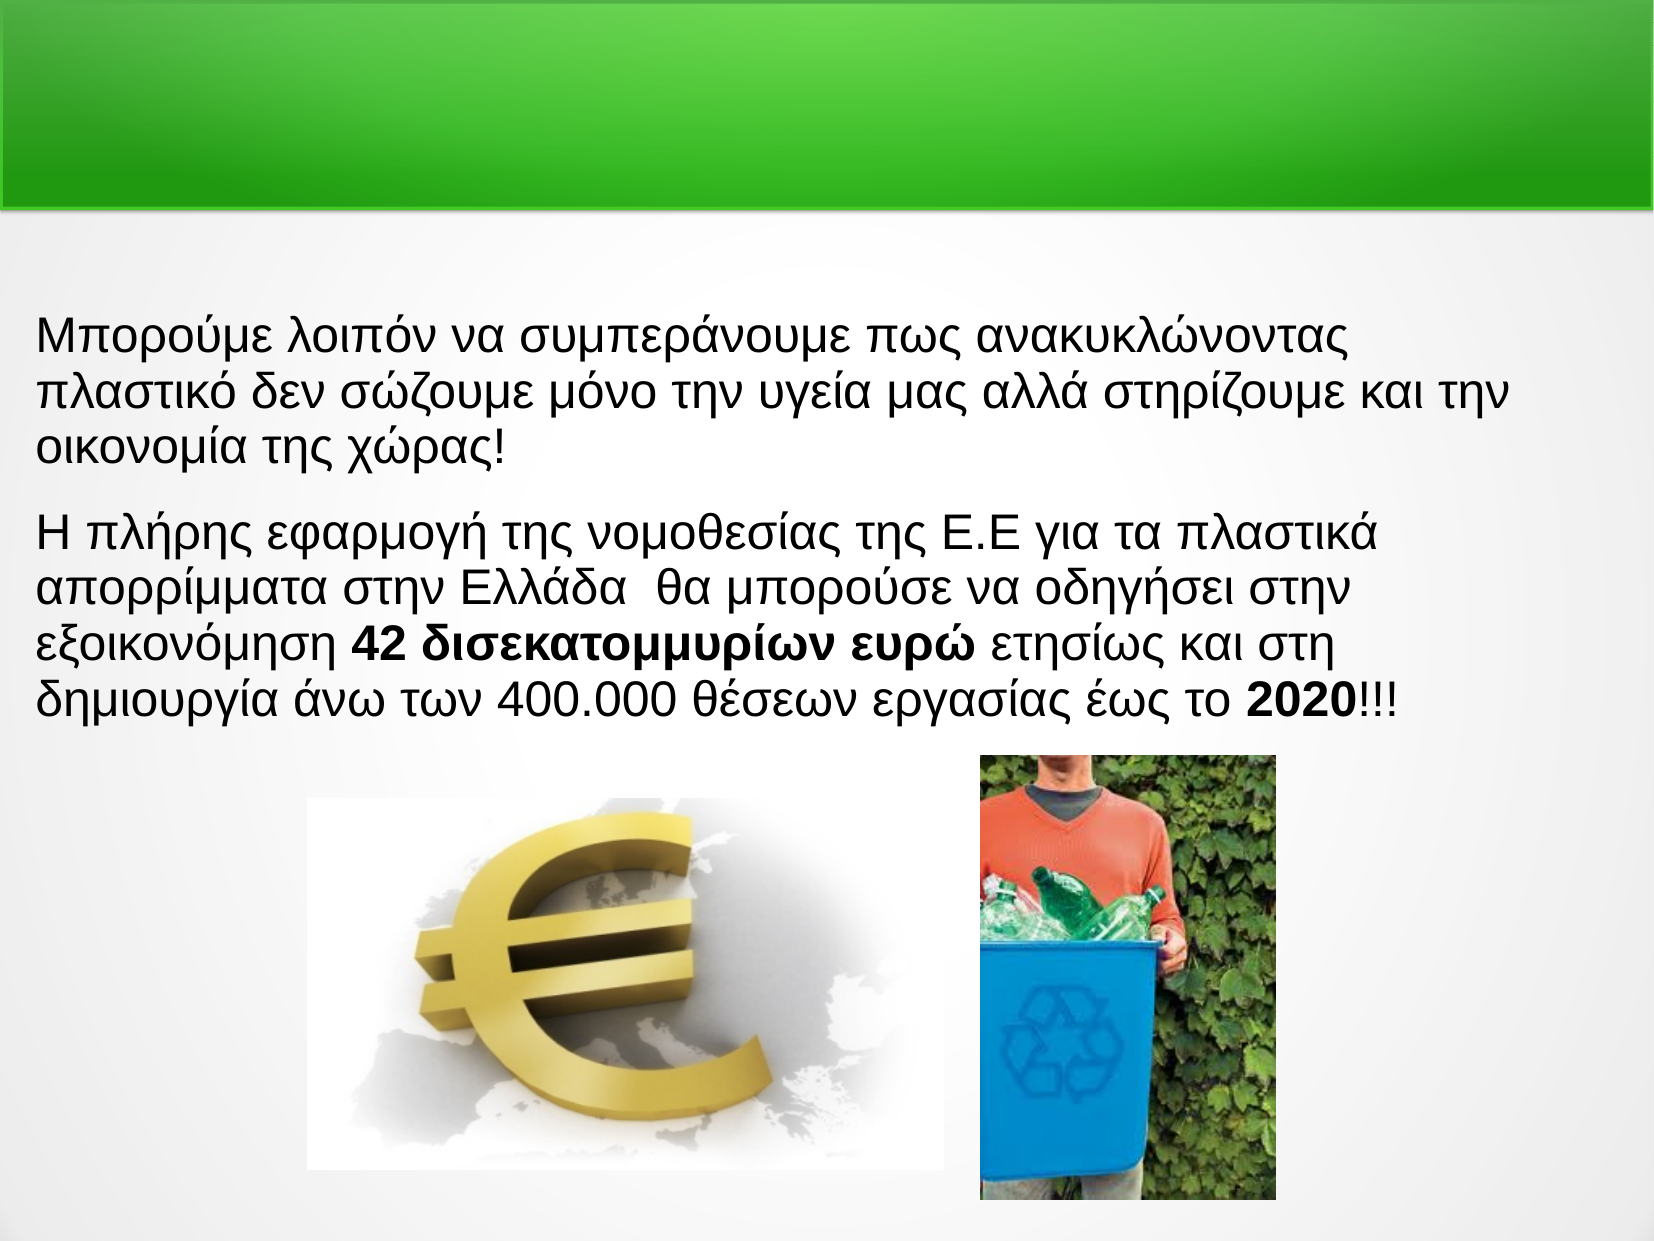

# Μπορούμε λοιπόν να συμπεράνουμε πως ανακυκλώνοντας πλαστικό δεν σώζουμε μόνο την υγεία μας αλλά στηρίζουμε και την οικονομία της χώρας!
Η πλήρης εφαρμογή της νομοθεσίας της Ε.Ε για τα πλαστικά απορρίμματα στην Ελλάδα θα μπορούσε να οδηγήσει στην εξοικονόμηση 42 δισεκατομμυρίων ευρώ ετησίως και στη δημιουργία άνω των 400.000 θέσεων εργασίας έως το 2020!!!